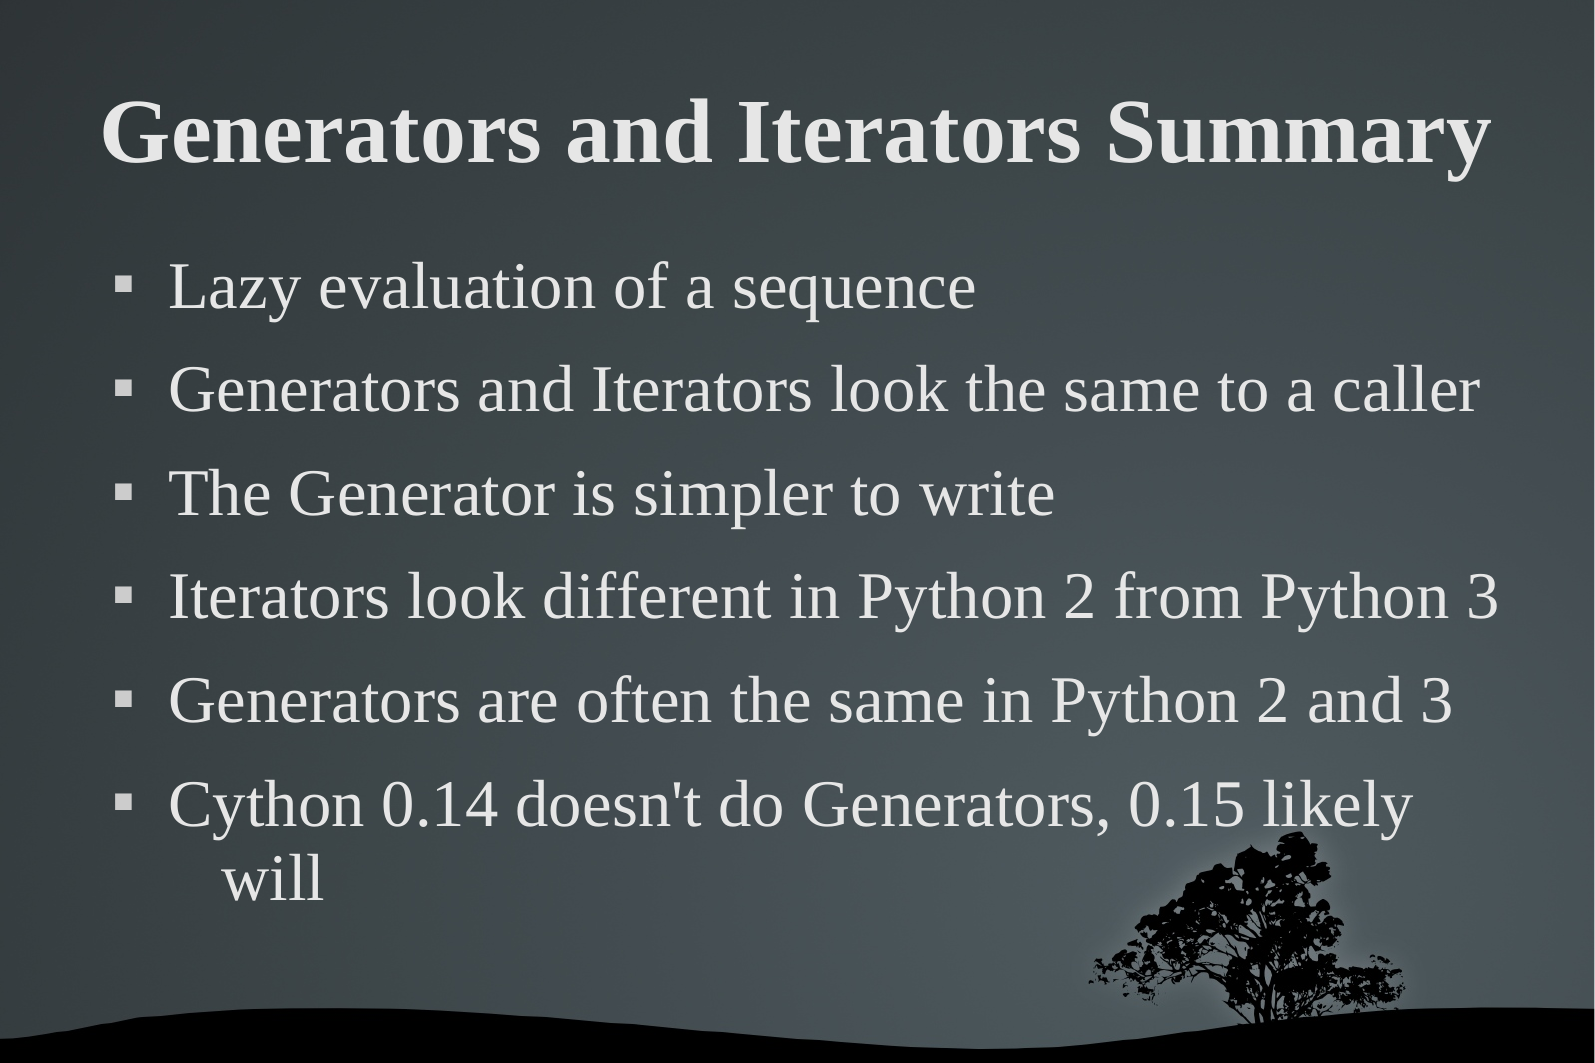

# Generators and Iterators Summary
Lazy evaluation of a sequence
Generators and Iterators look the same to a caller
The Generator is simpler to write
Iterators look different in Python 2 from Python 3
Generators are often the same in Python 2 and 3
Cython 0.14 doesn't do Generators, 0.15 likely will